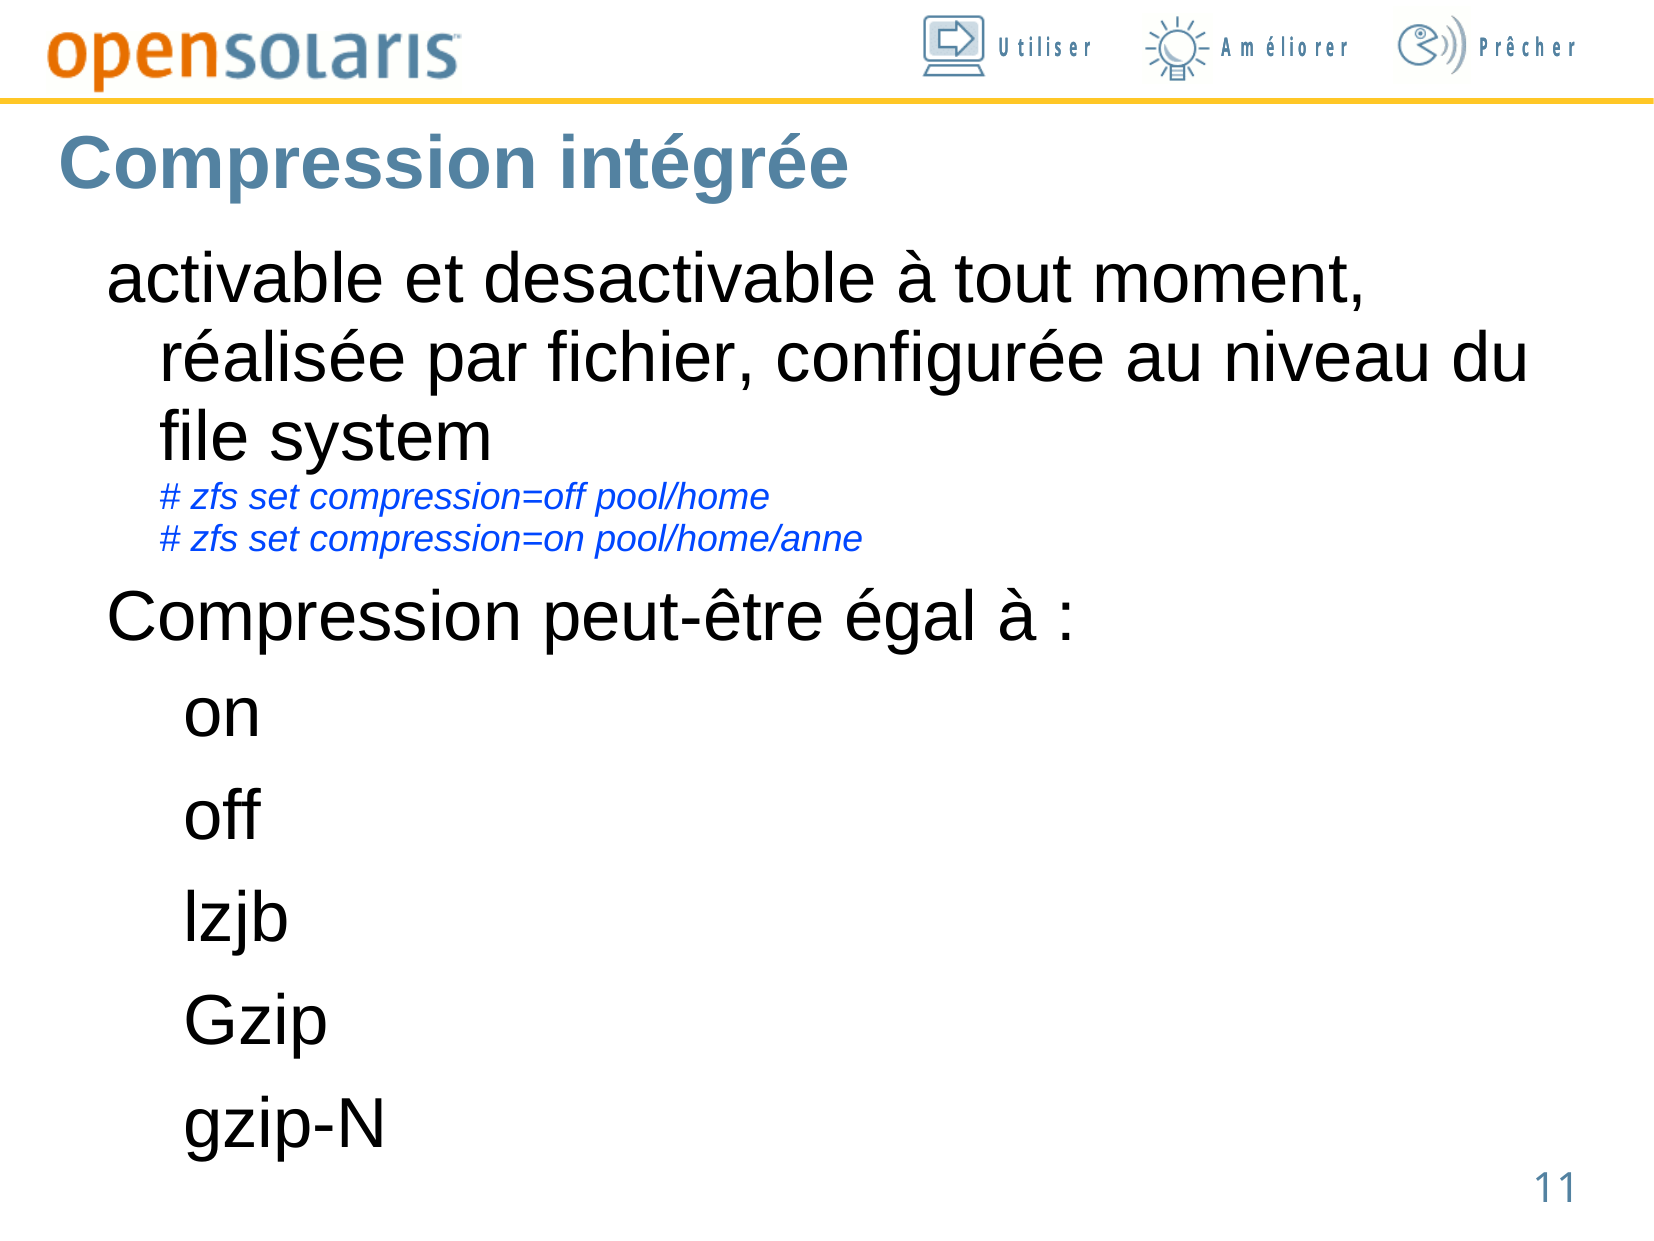

# Compression intégrée
activable et desactivable à tout moment, réalisée par fichier, configurée au niveau du file system
# zfs set compression=off pool/home
# zfs set compression=on pool/home/anne
Compression peut-être égal à :
on
off
lzjb
Gzip
gzip-N